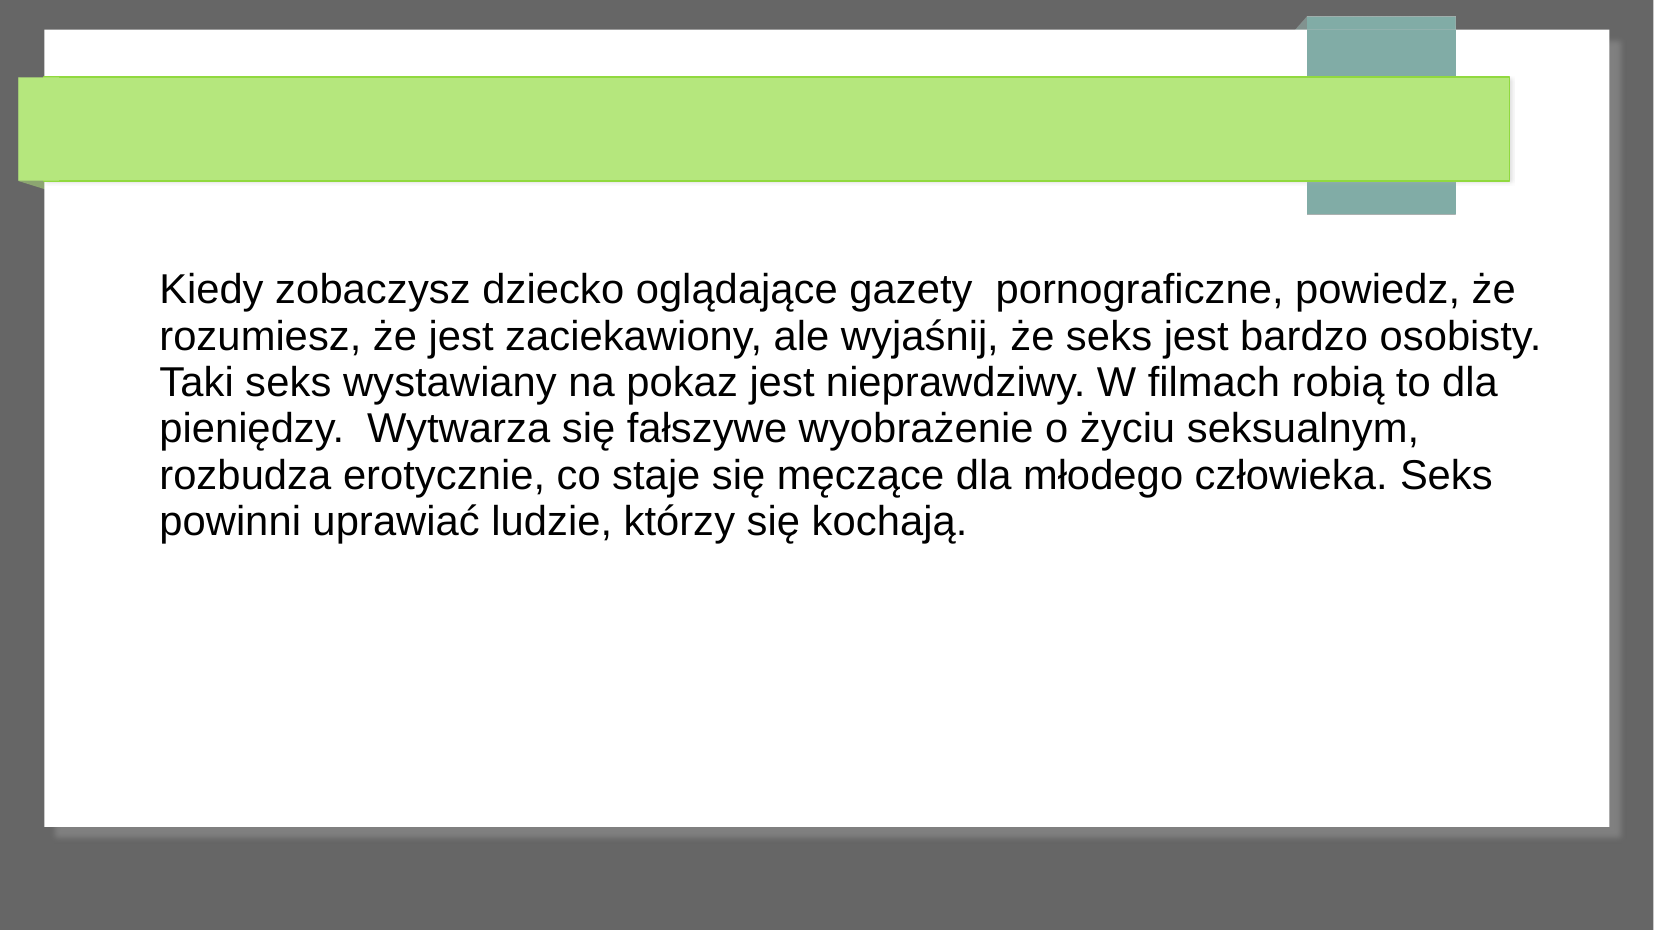

#
Kiedy zobaczysz dziecko oglądające gazety pornograficzne, powiedz, że rozumiesz, że jest zaciekawiony, ale wyjaśnij, że seks jest bardzo osobisty. Taki seks wystawiany na pokaz jest nieprawdziwy. W filmach robią to dla pieniędzy. Wytwarza się fałszywe wyobrażenie o życiu seksualnym, rozbudza erotycznie, co staje się męczące dla młodego człowieka. Seks powinni uprawiać ludzie, którzy się kochają.